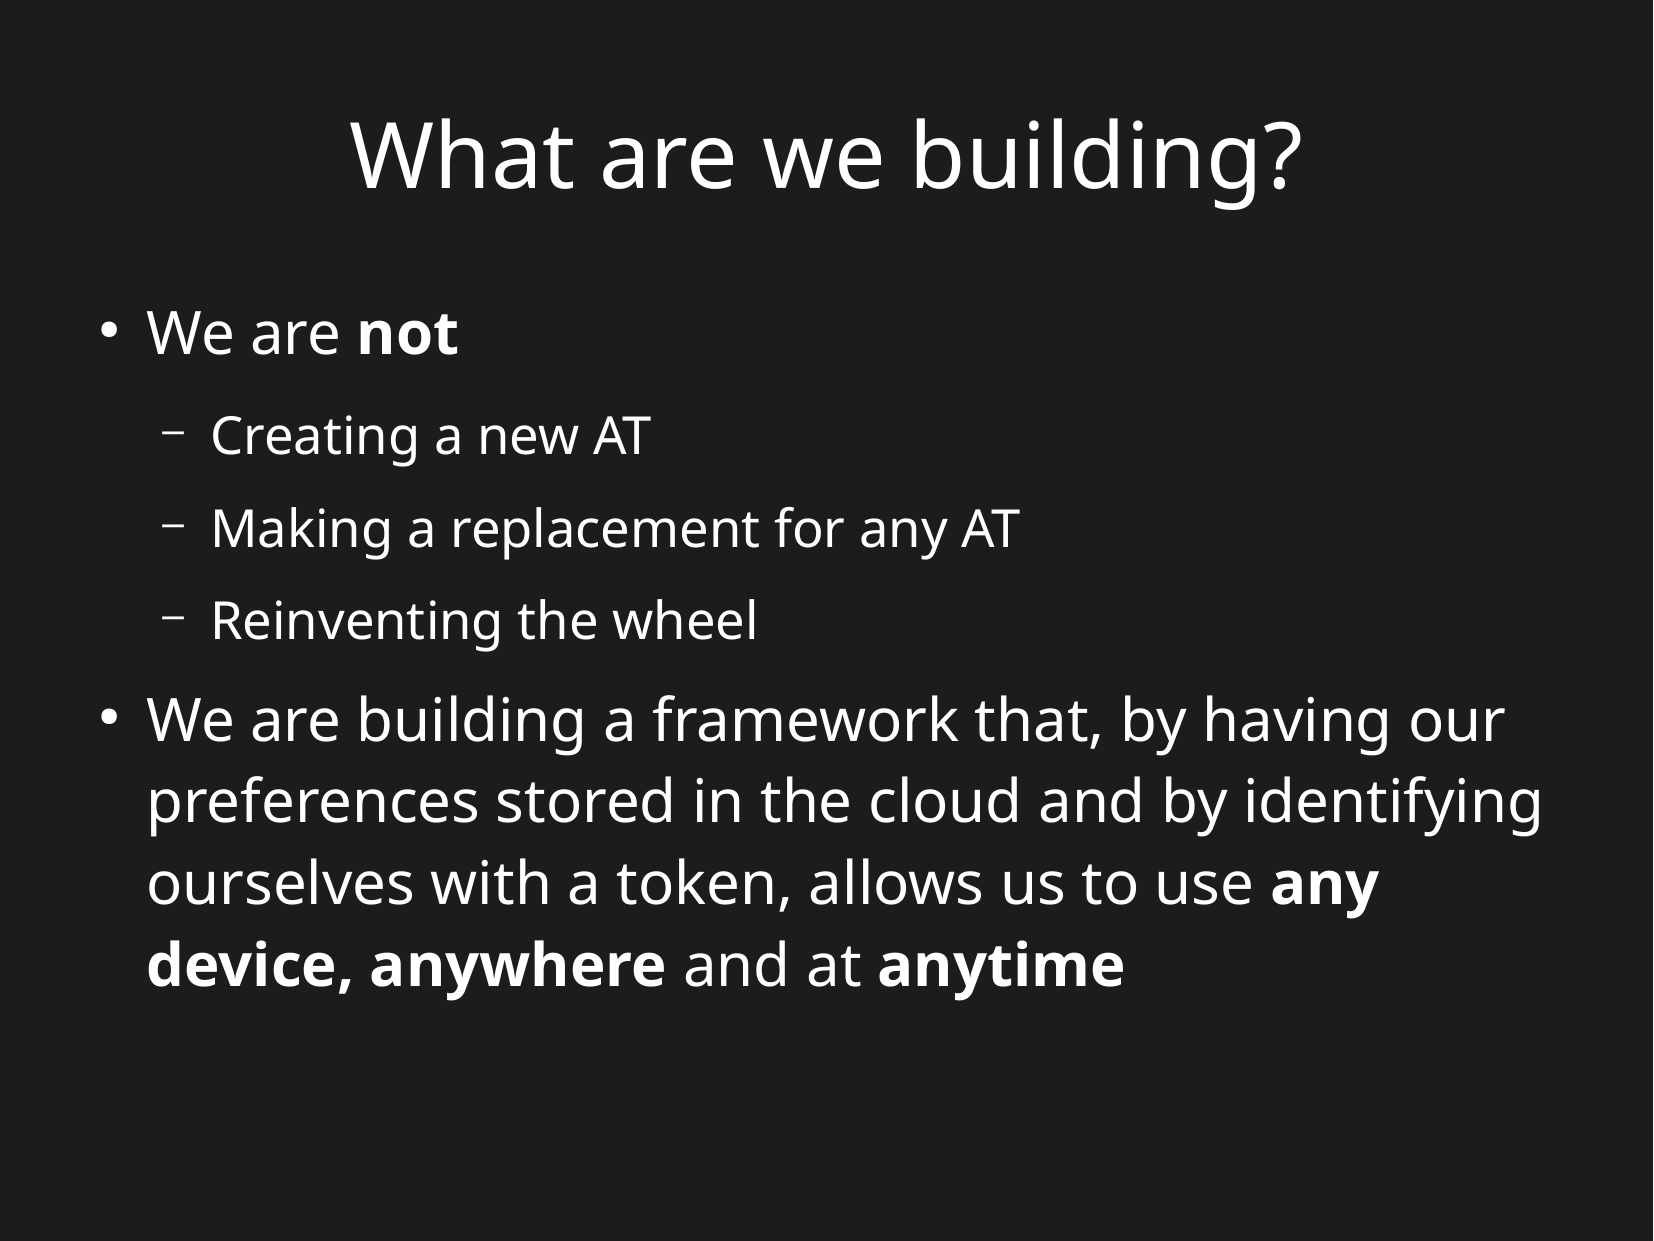

# What are we building?
We are not
Creating a new AT
Making a replacement for any AT
Reinventing the wheel
We are building a framework that, by having our preferences stored in the cloud and by identifying ourselves with a token, allows us to use any device, anywhere and at anytime